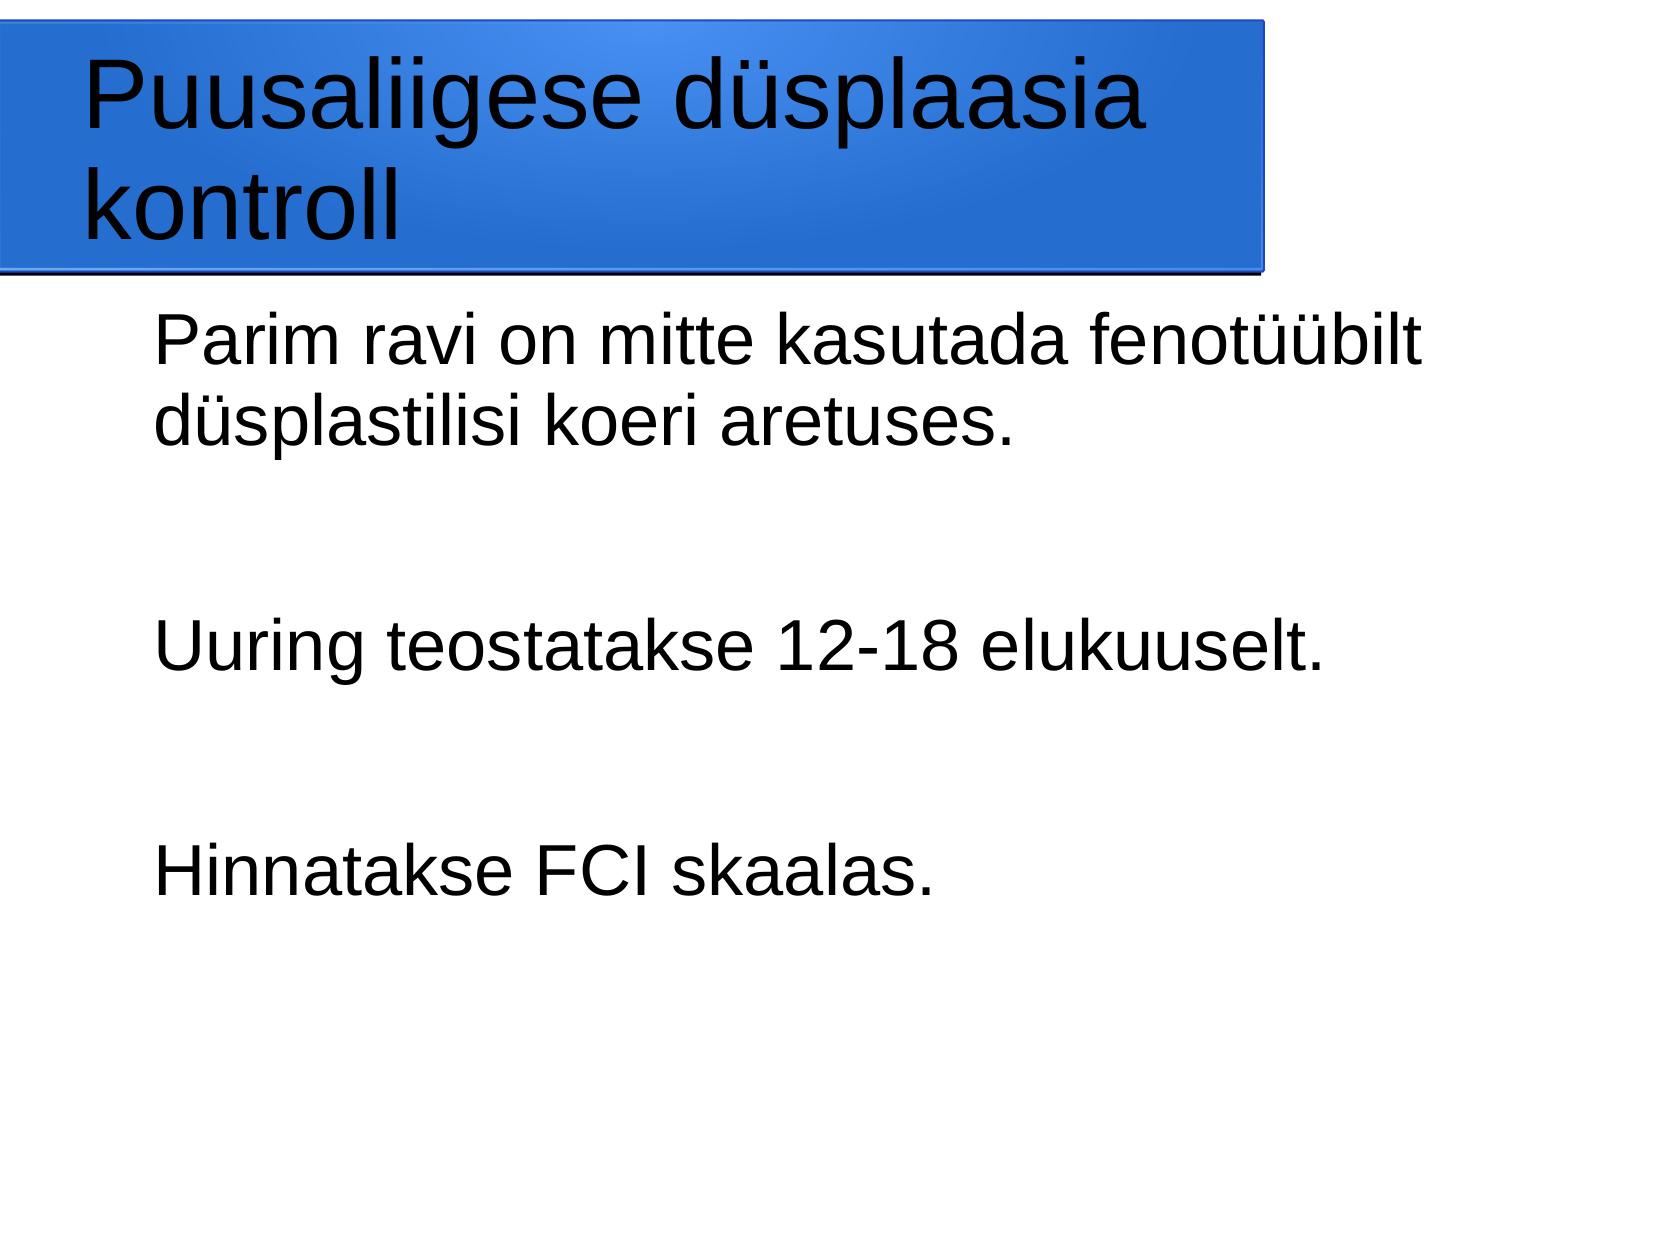

# Puusaliigese düsplaasia kontroll
Parim ravi on mitte kasutada fenotüübilt düsplastilisi koeri aretuses.
Uuring teostatakse 12-18 elukuuselt.
Hinnatakse FCI skaalas.